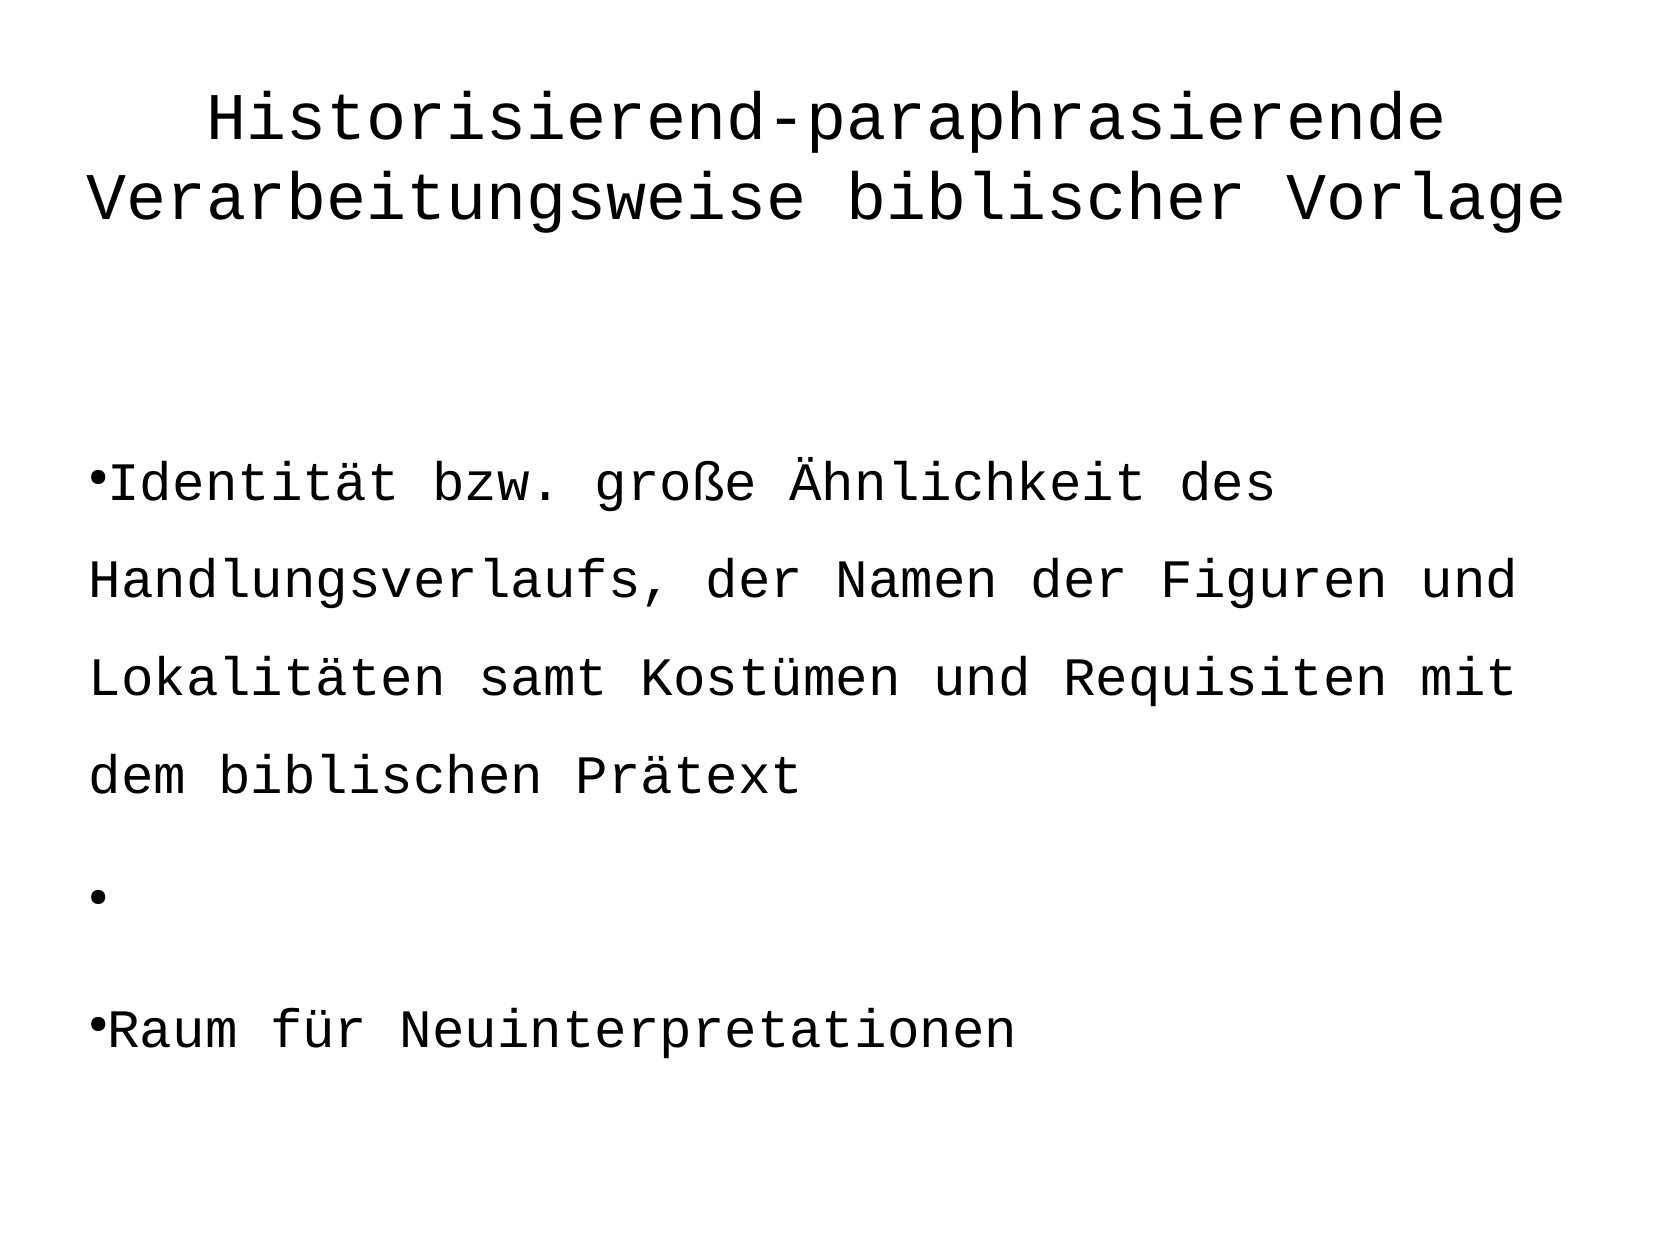

# Historisierend-paraphrasierende Verarbeitungsweise biblischer Vorlage
Identität bzw. große Ähnlichkeit des Handlungsverlaufs, der Namen der Figuren und Lokalitäten samt Kostümen und Requisiten mit dem biblischen Prätext
Raum für Neuinterpretationen